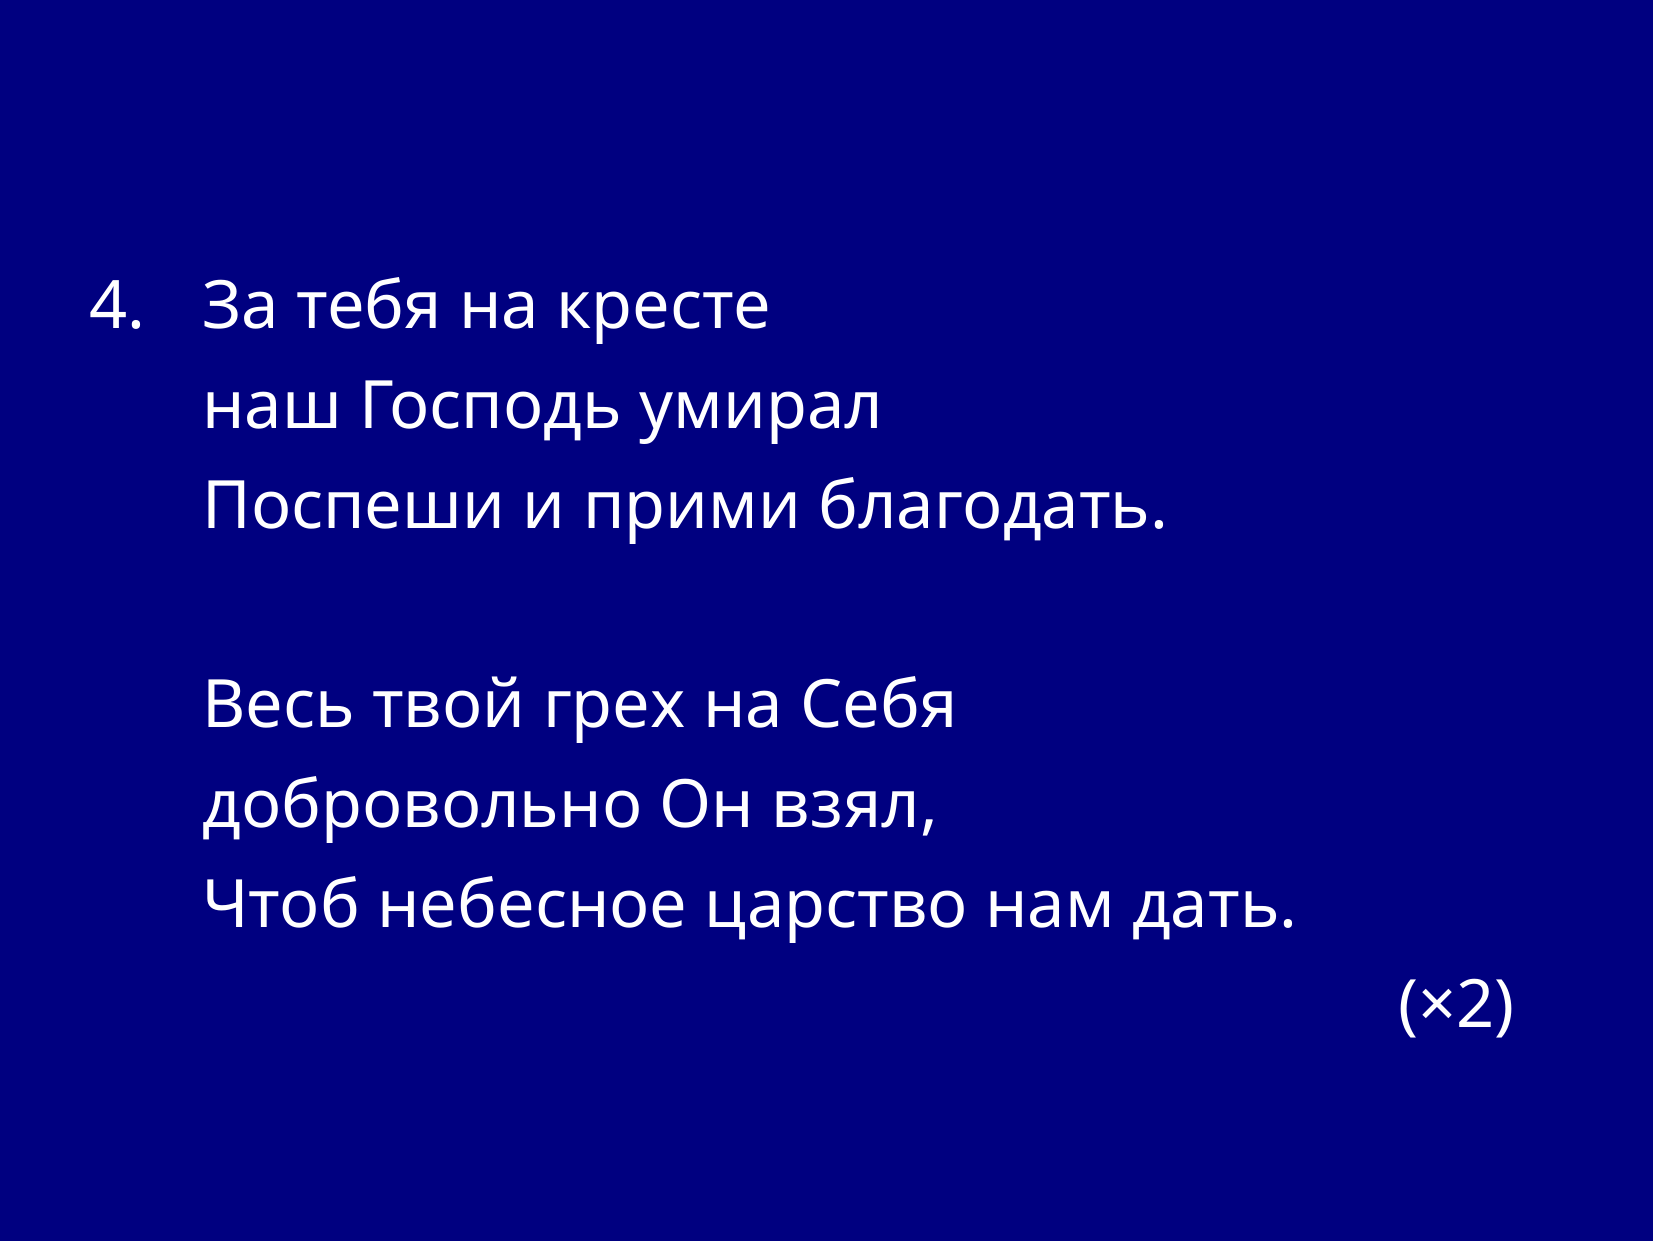

4.	За тебя на кресте
	наш Господь умирал
	Поспеши и прими благодать.
	Весь твой грех на Себя
	добровольно Он взял,
	Чтоб небесное царство нам дать.
			(×2)